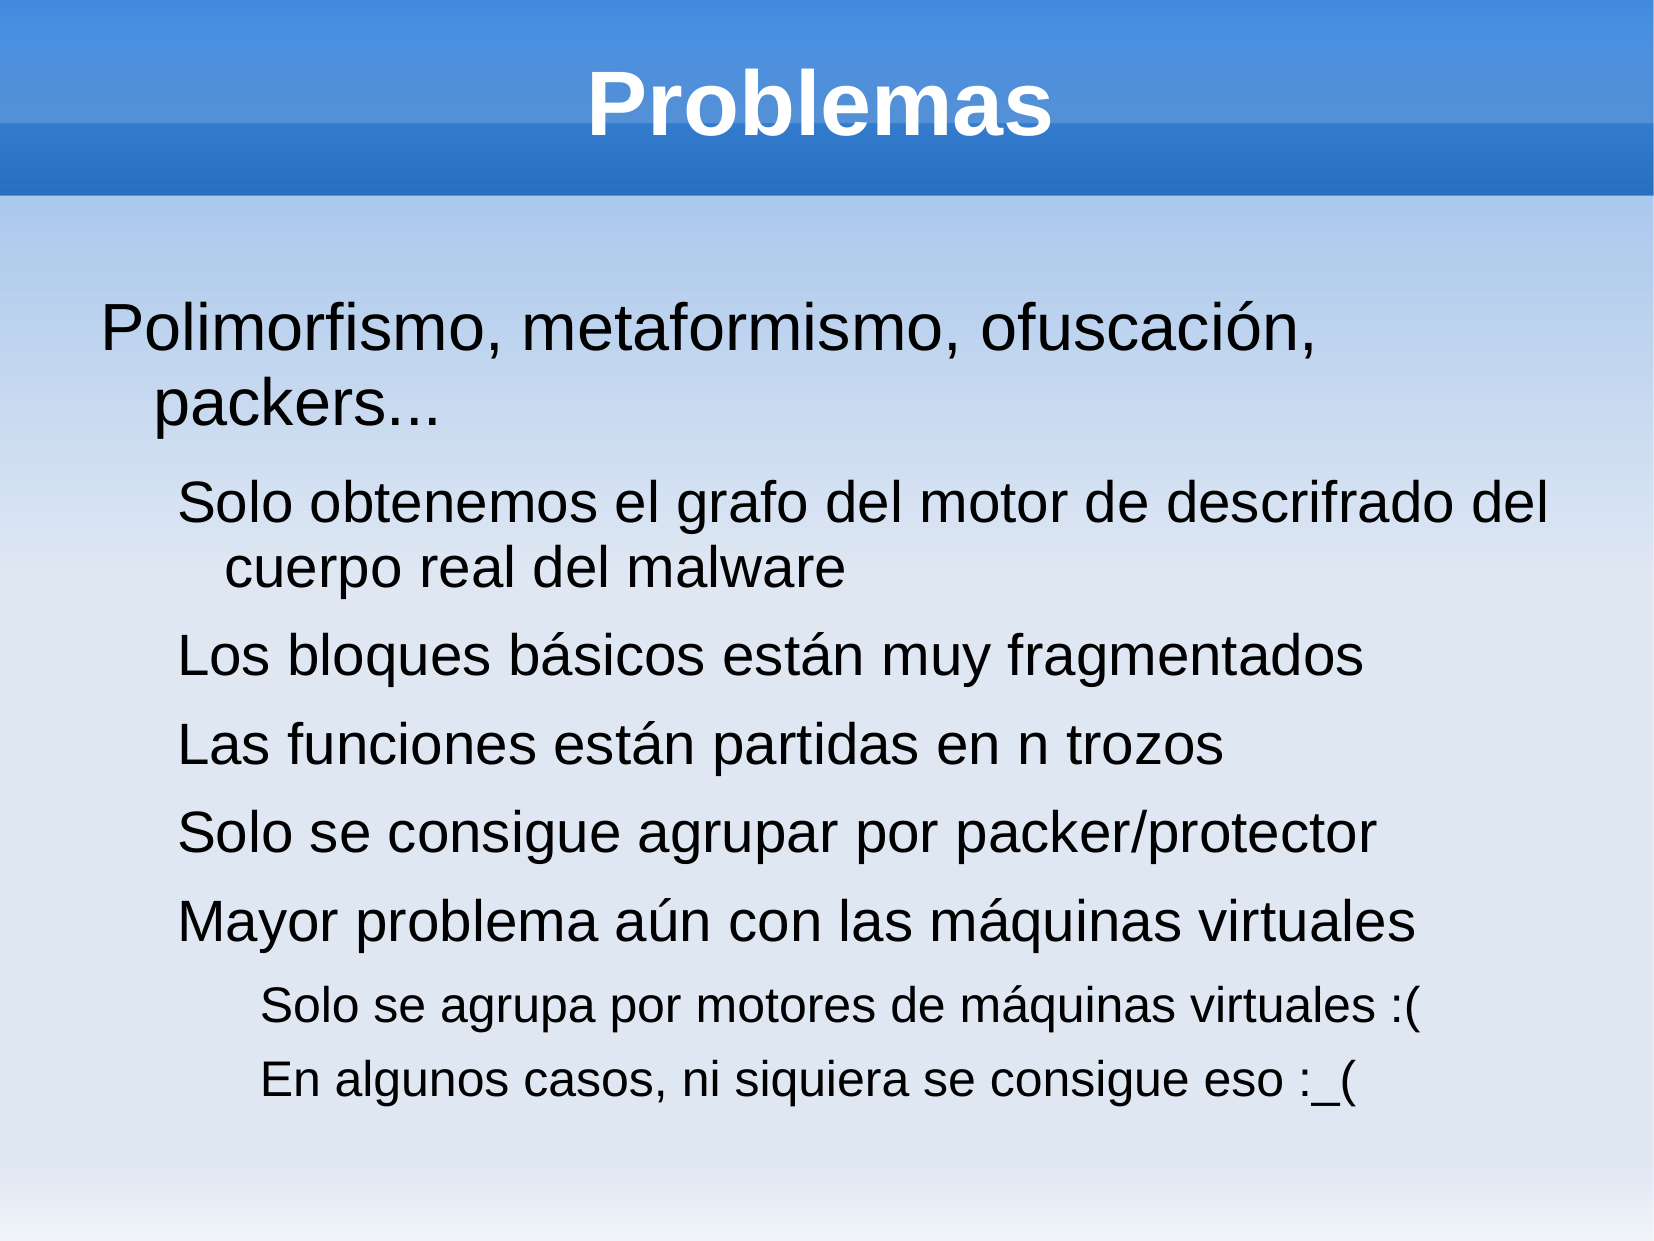

# Problemas
Polimorfismo, metaformismo, ofuscación, packers...
Solo obtenemos el grafo del motor de descrifrado del cuerpo real del malware
Los bloques básicos están muy fragmentados
Las funciones están partidas en n trozos
Solo se consigue agrupar por packer/protector
Mayor problema aún con las máquinas virtuales
Solo se agrupa por motores de máquinas virtuales :(
En algunos casos, ni siquiera se consigue eso :_(